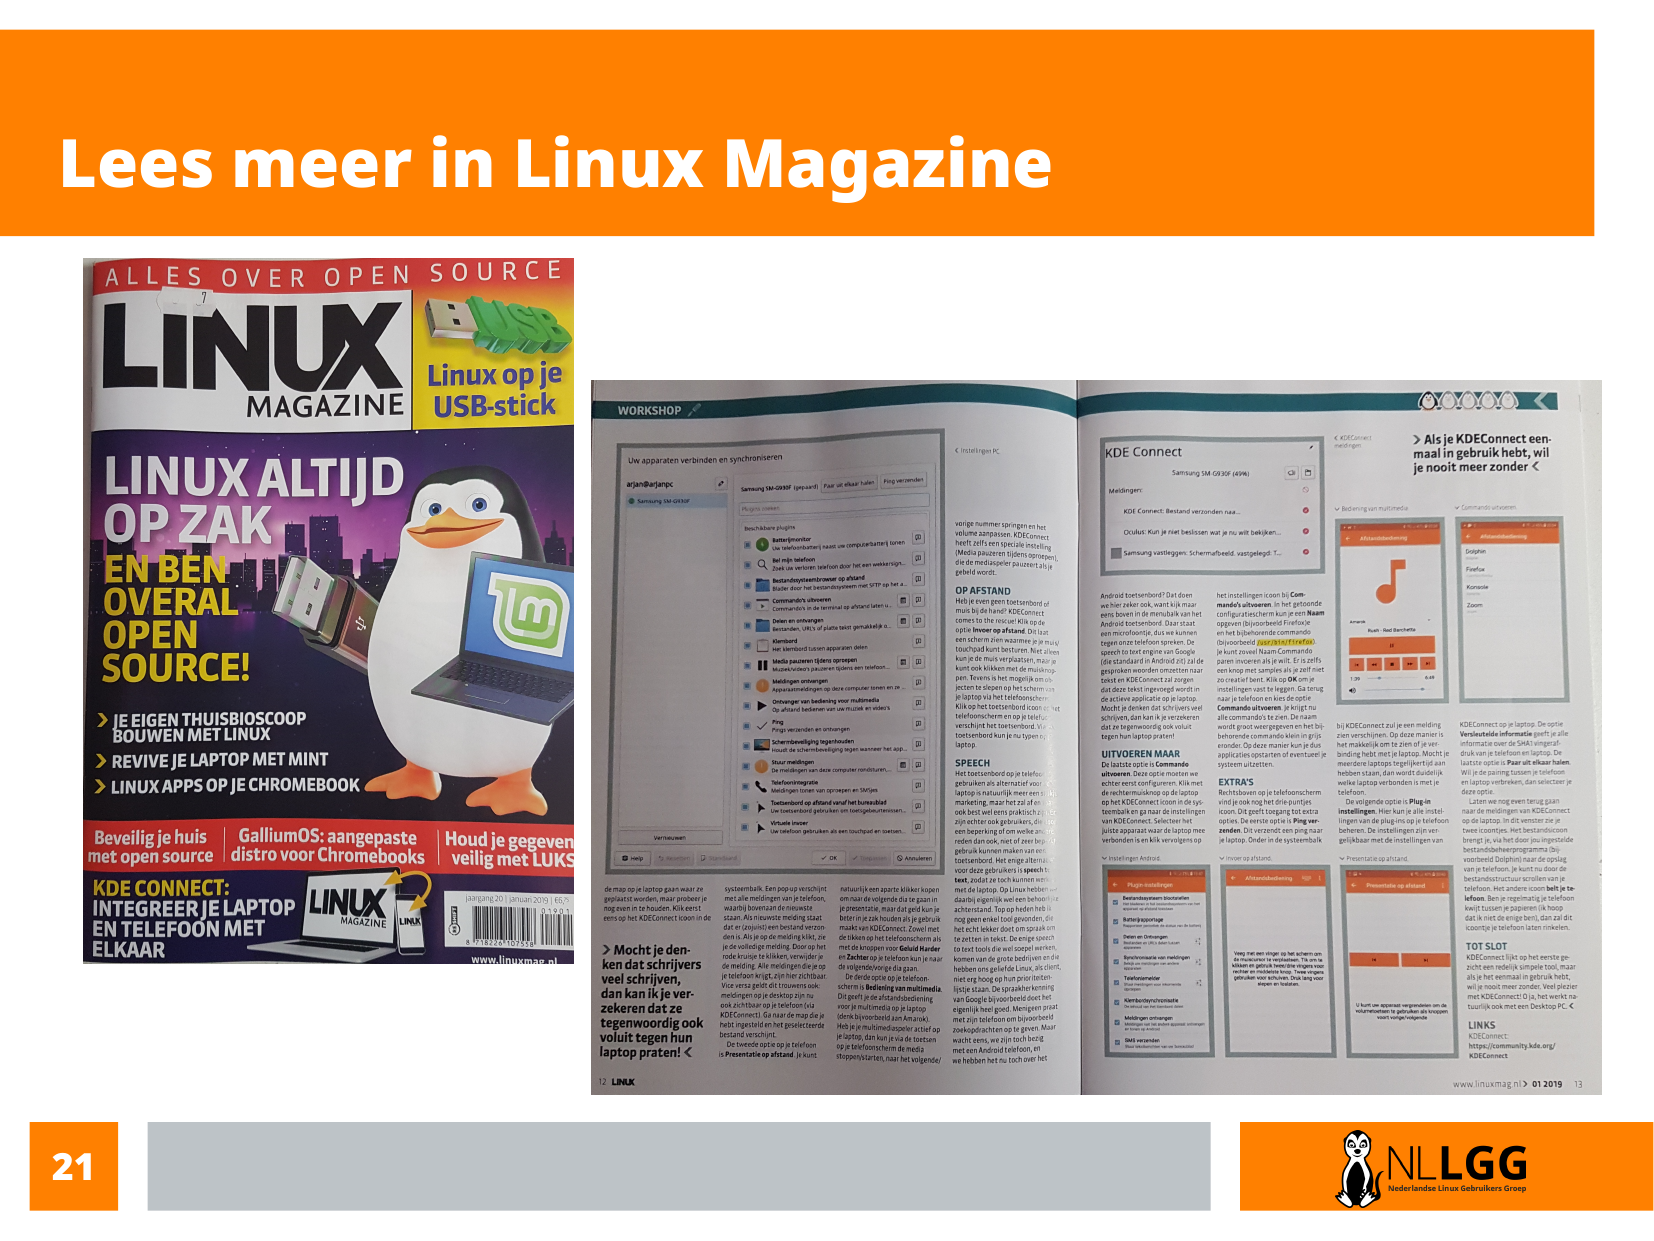

# Lees meer in Linux Magazine
21